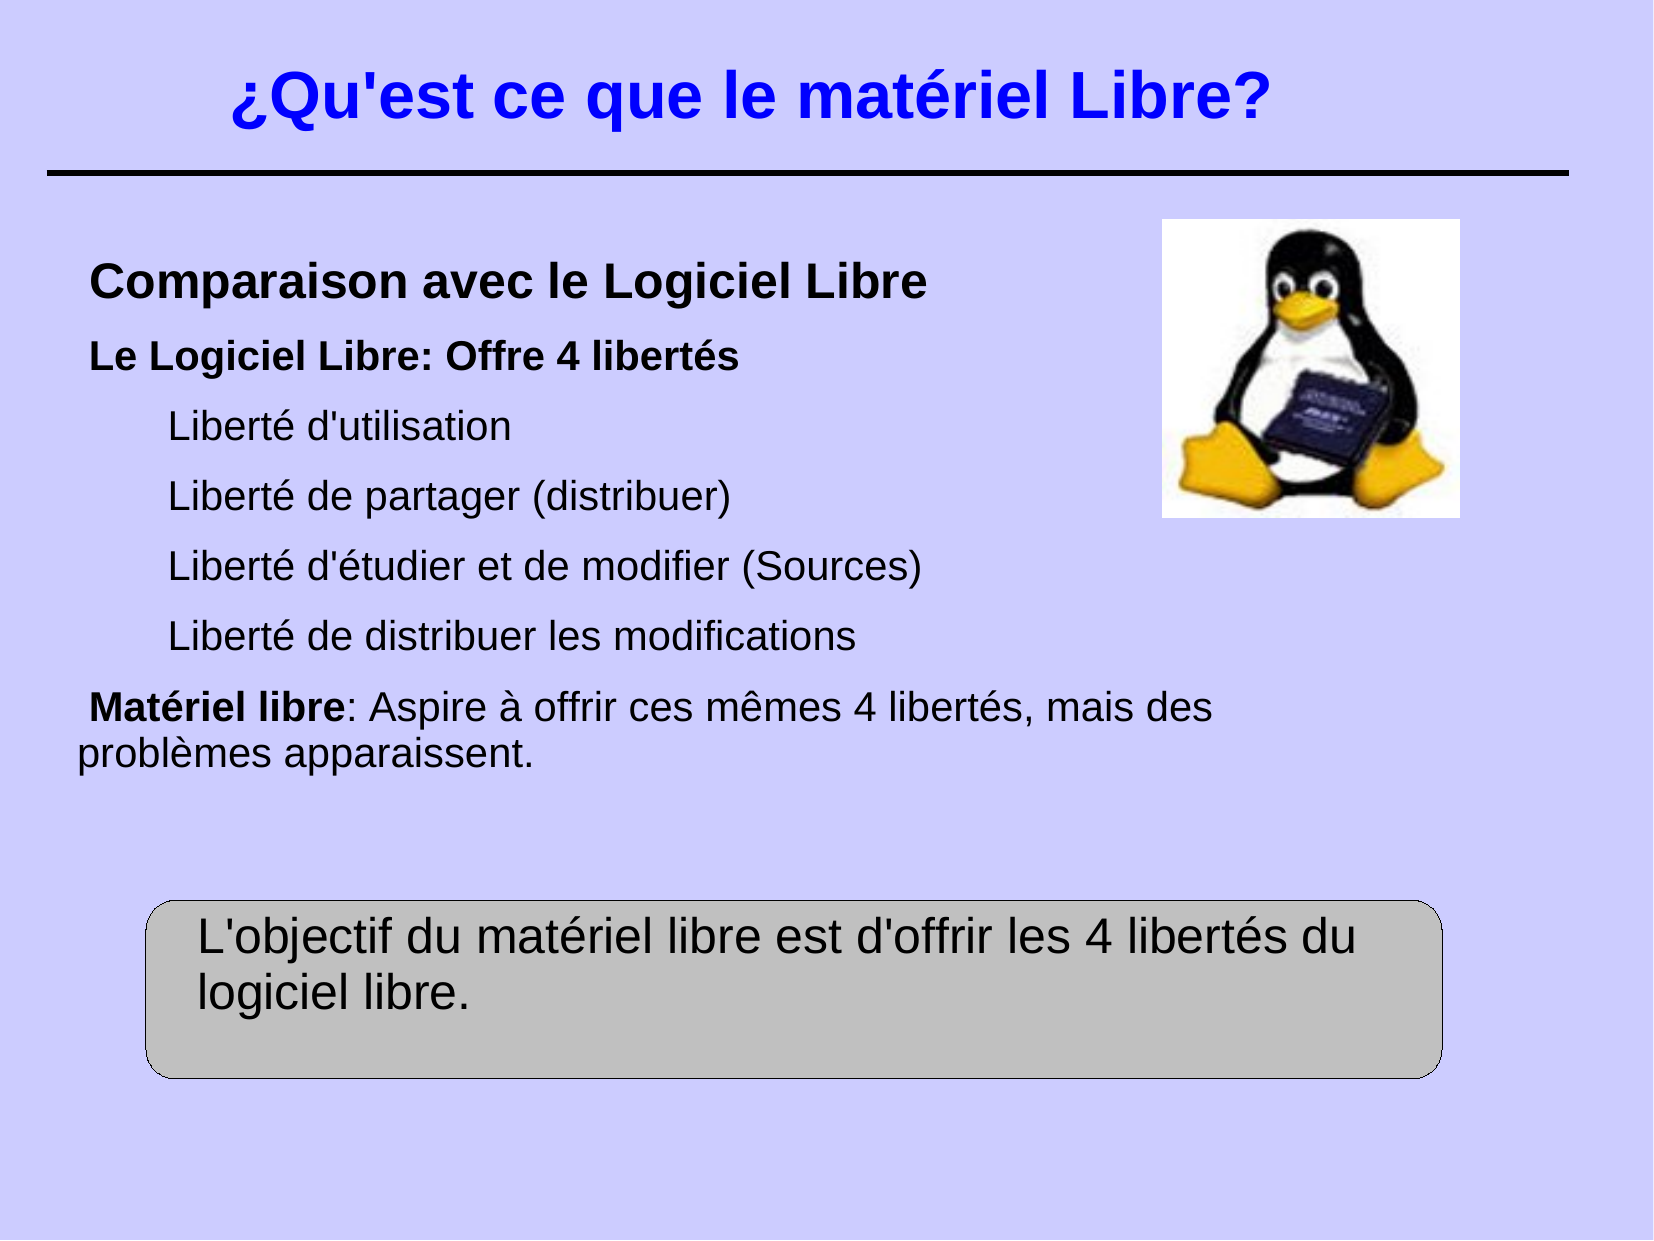

# ¿Qu'est ce que le matériel Libre?
 Comparaison avec le Logiciel Libre
 Le Logiciel Libre: Offre 4 libertés
Liberté d'utilisation
Liberté de partager (distribuer)
Liberté d'étudier et de modifier (Sources)
Liberté de distribuer les modifications
 Matériel libre: Aspire à offrir ces mêmes 4 libertés, mais des problèmes apparaissent.
L'objectif du matériel libre est d'offrir les 4 libertés du logiciel libre.